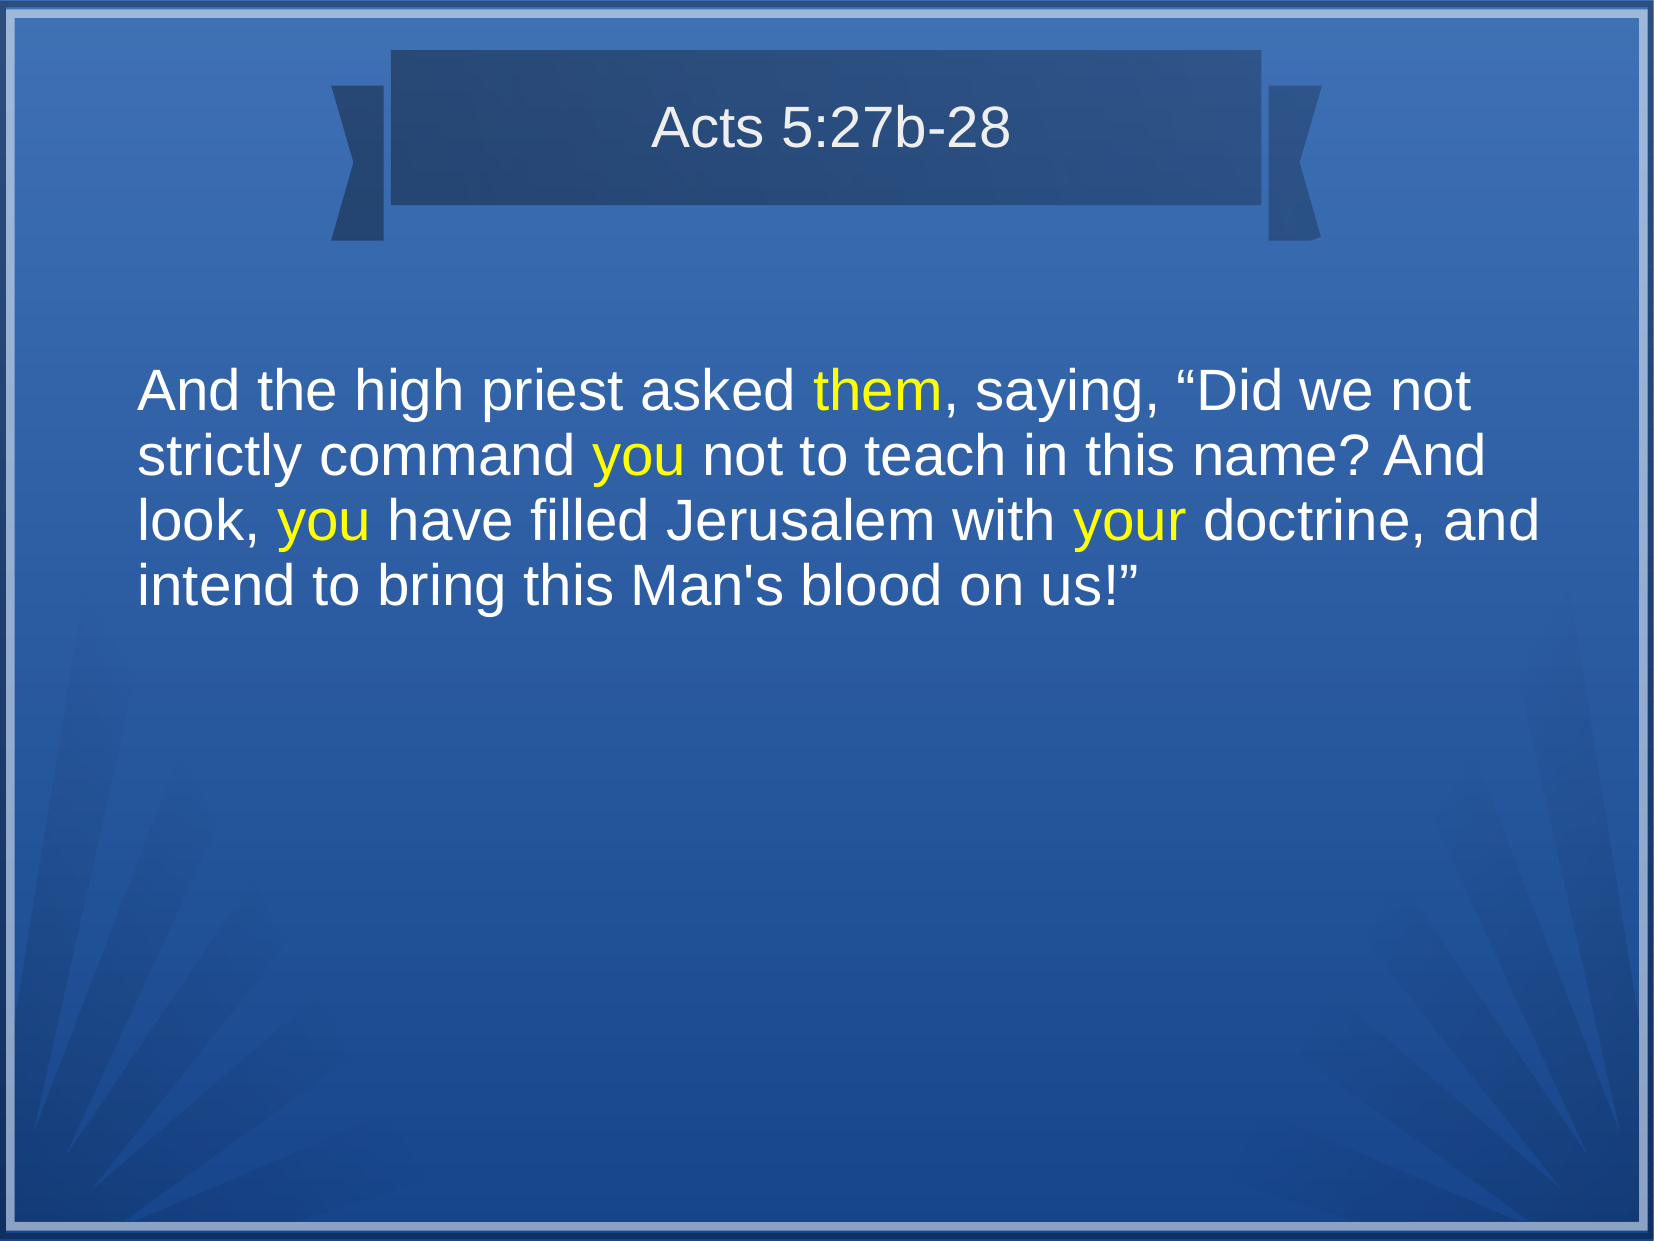

Acts 5:27b-28
And the high priest asked them, saying, “Did we not strictly command you not to teach in this name? And look, you have filled Jerusalem with your doctrine, and intend to bring this Man's blood on us!”